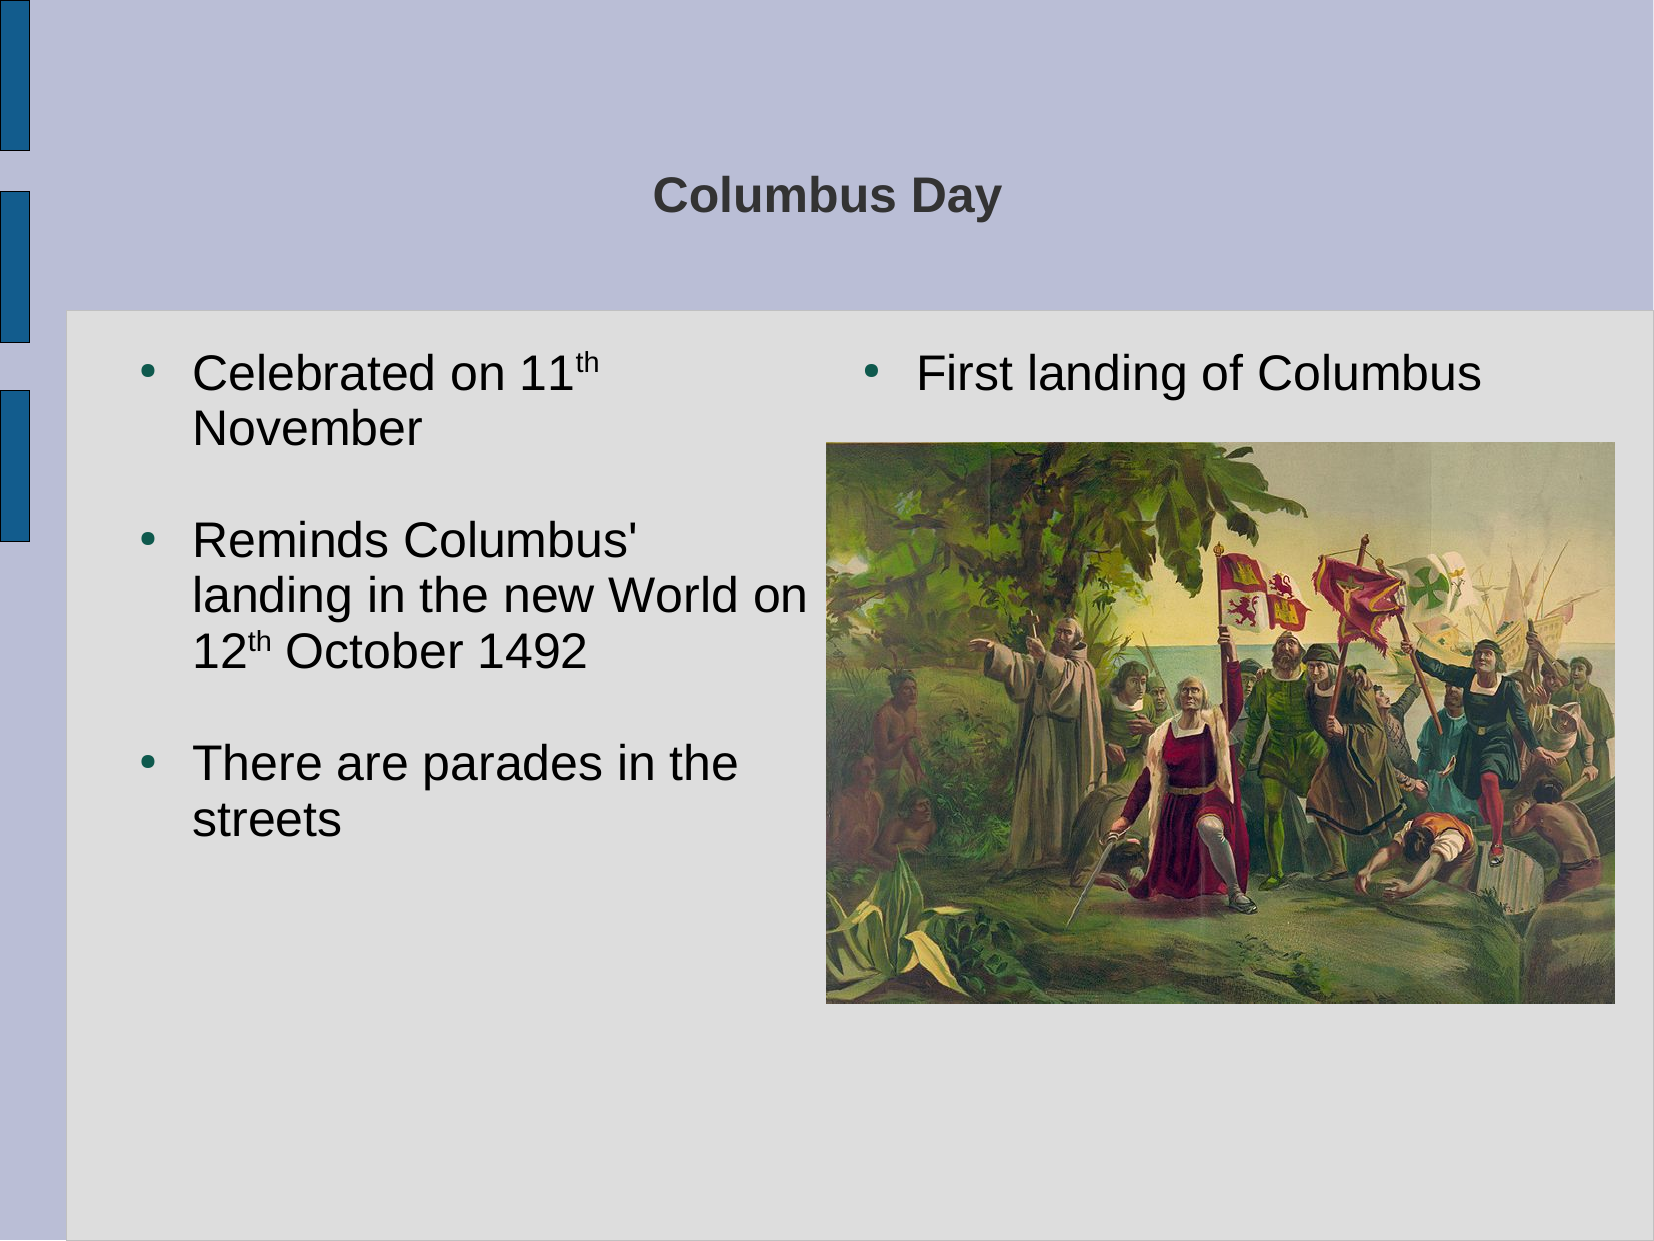

# Columbus Day
Celebrated on 11th November
Reminds Columbus' landing in the new World on 12th October 1492
There are parades in the streets
First landing of Columbus